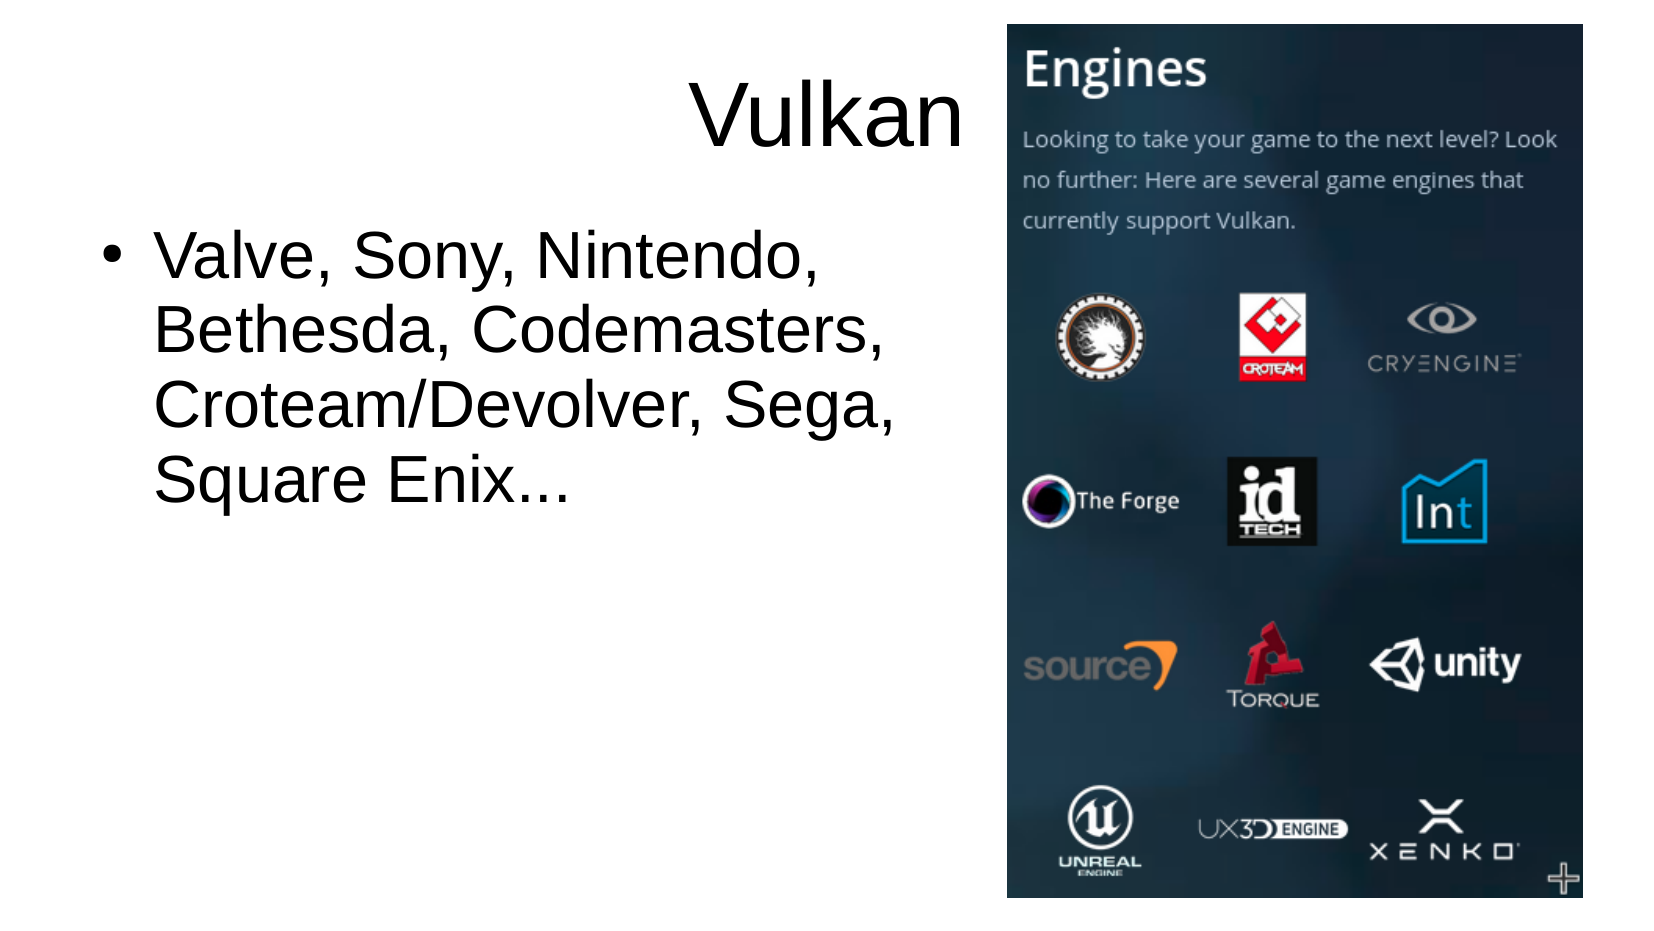

# Vulkan
Valve, Sony, Nintendo, Bethesda, Codemasters, Croteam/Devolver, Sega, Square Enix...